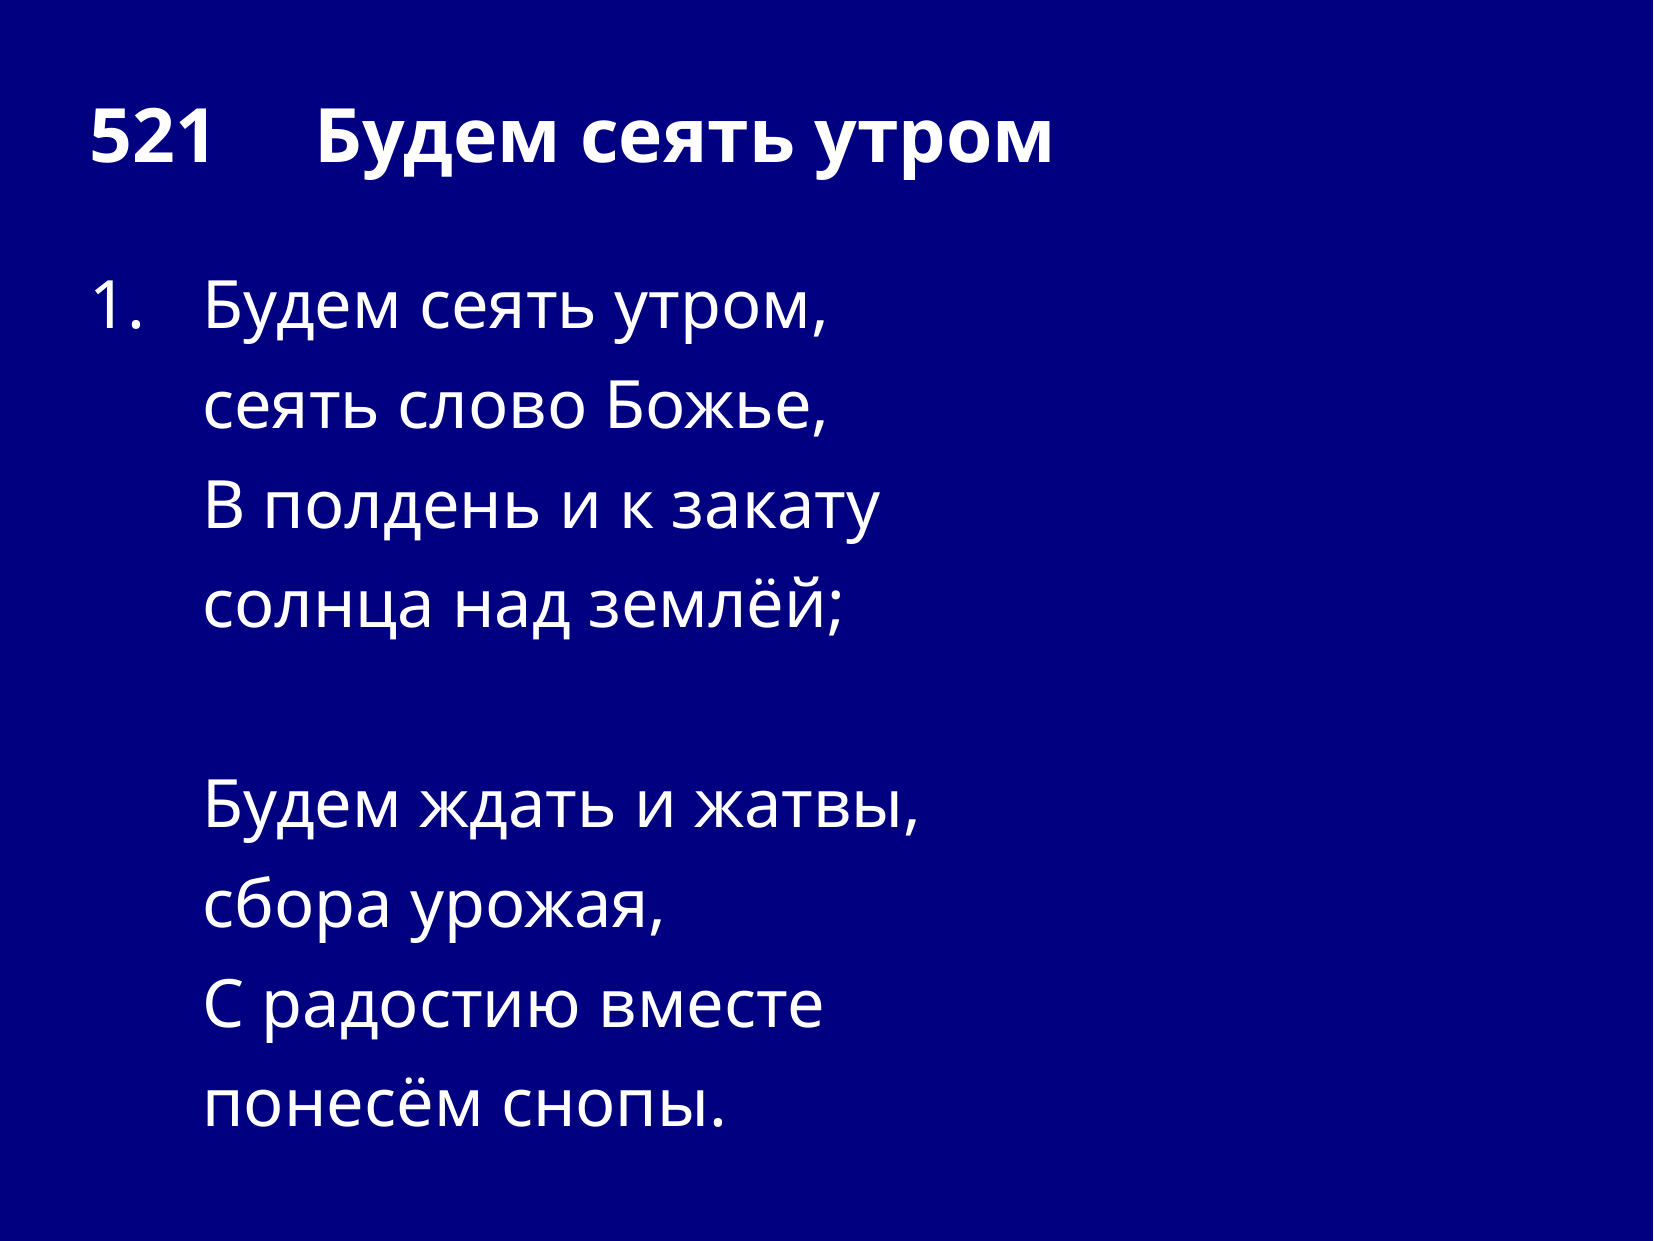

521	Будем сеять утром
1.	Будем сеять утром,
	сеять слово Божье,
	В полдень и к закату
	солнца над землёй;
	Будем ждать и жатвы,
	сбора урожая,
	С радостию вместе
	понесём снопы.